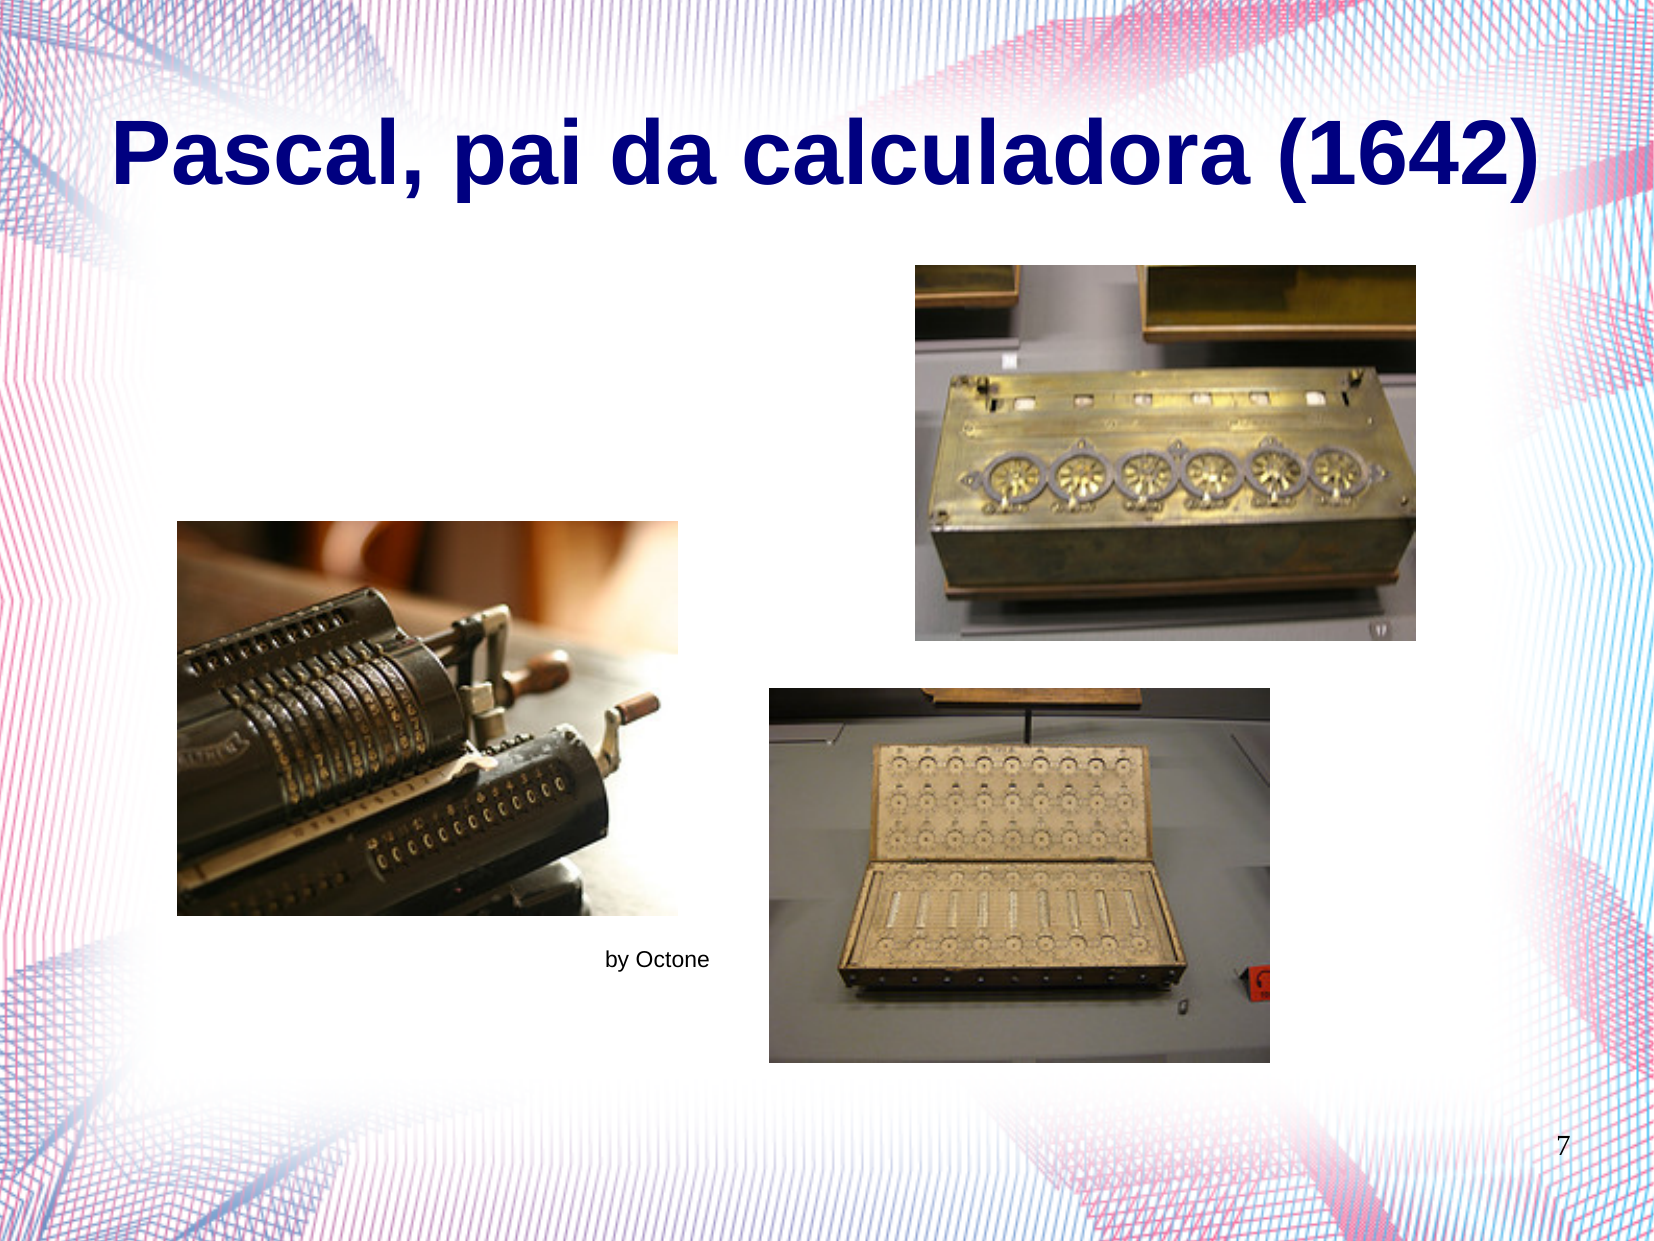

# Pascal, pai da calculadora (1642)
by Octone
7